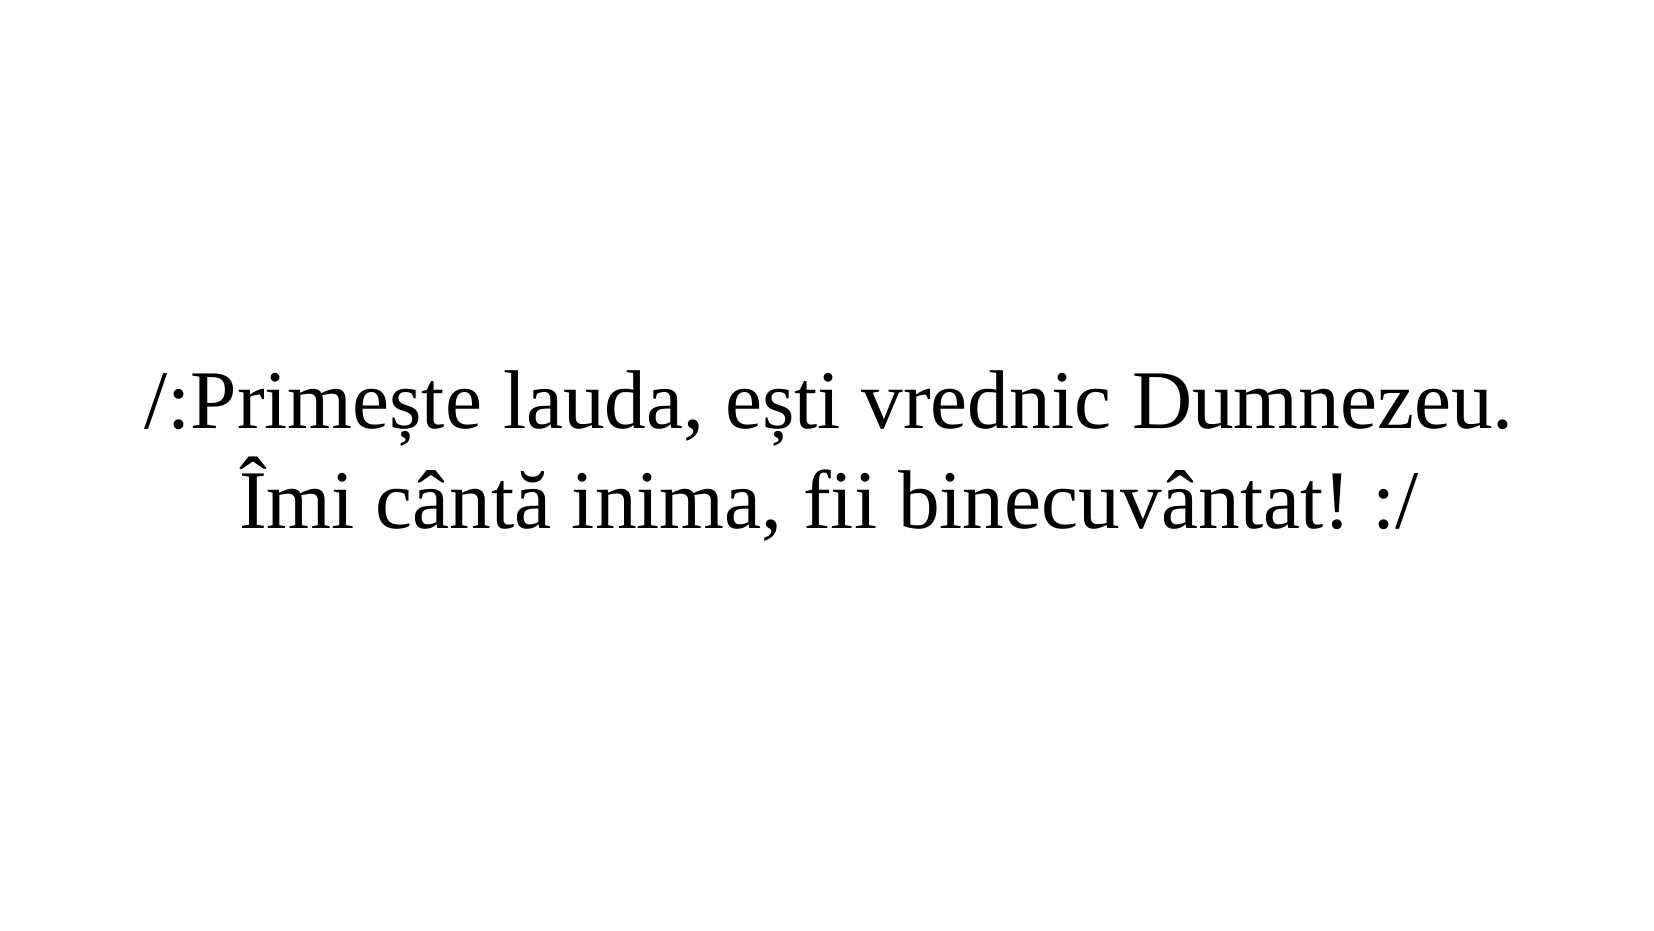

# /:Primește lauda, ești vrednic Dumnezeu.
Îmi cântă inima, fii binecuvântat! :/